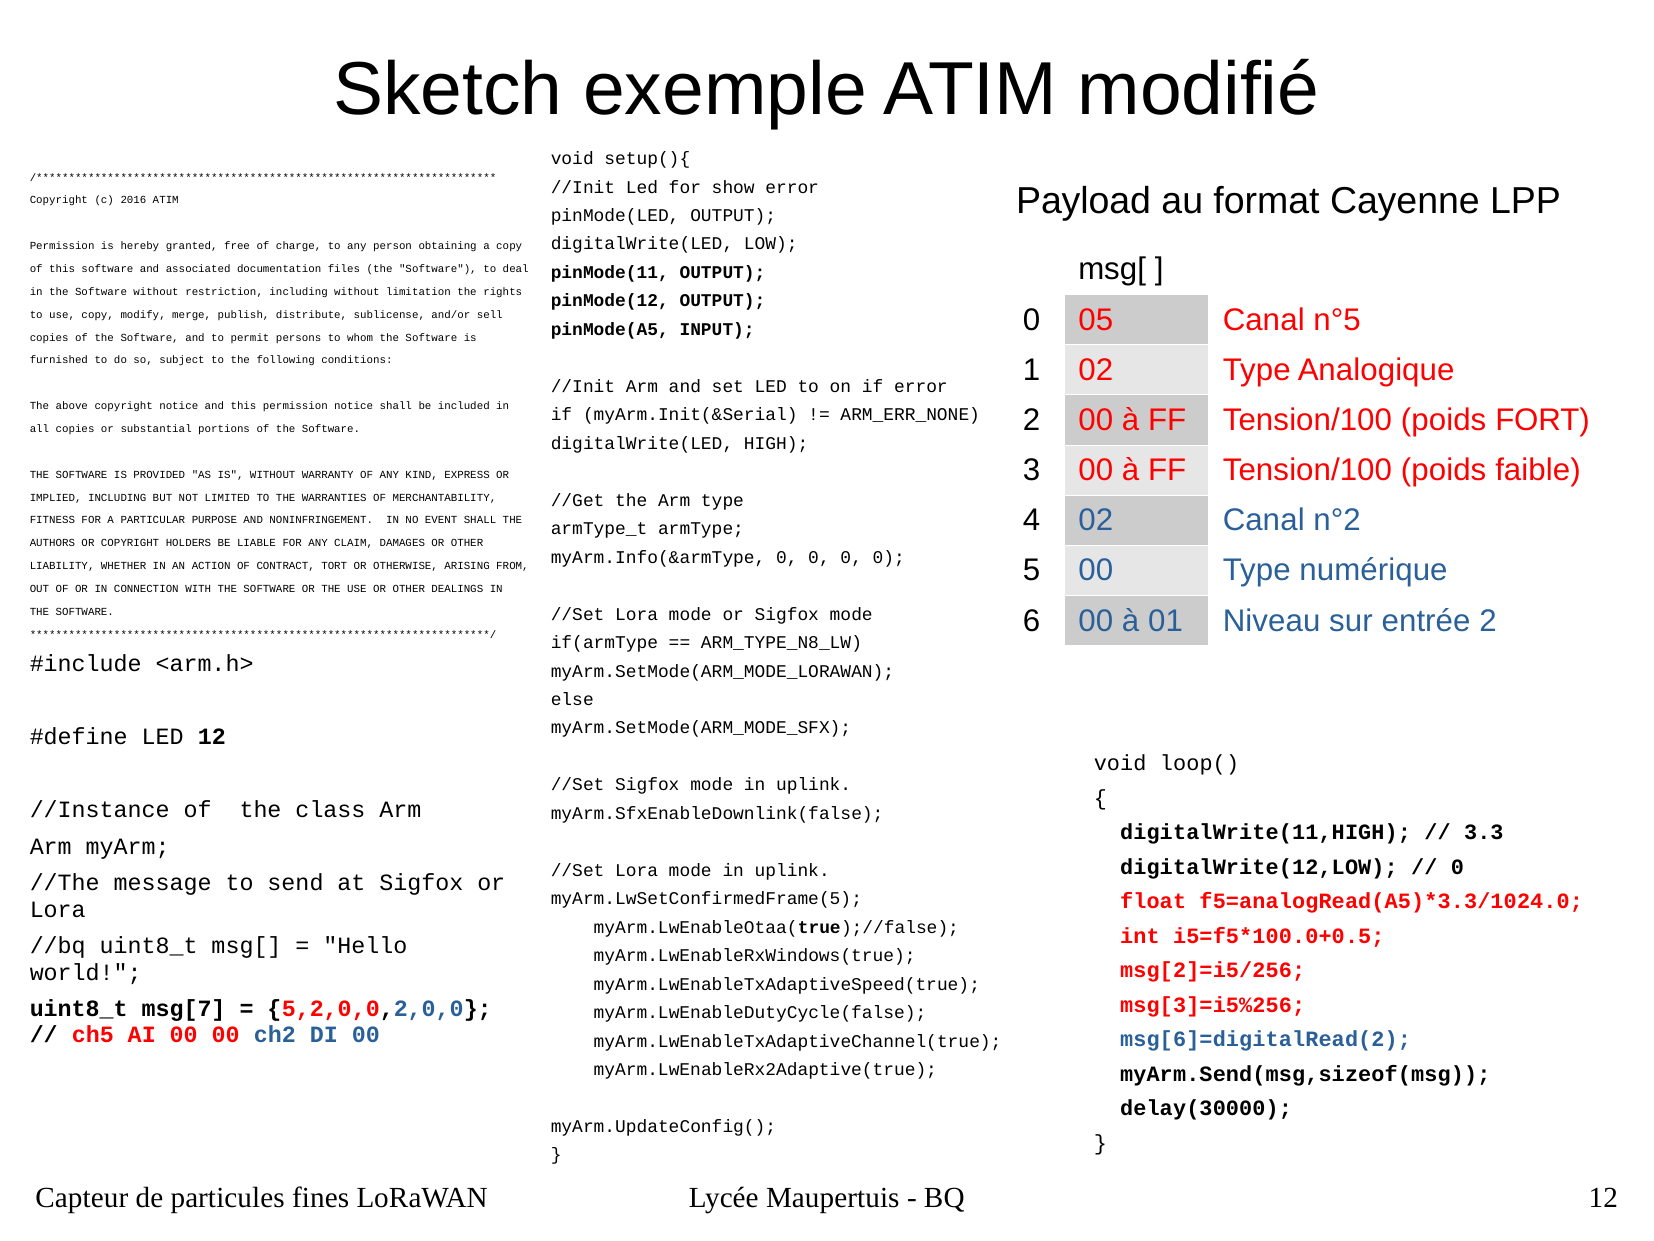

# Sketch exemple ATIM modifié
void setup(){
//Init Led for show error
pinMode(LED, OUTPUT);
digitalWrite(LED, LOW);
pinMode(11, OUTPUT);
pinMode(12, OUTPUT);
pinMode(A5, INPUT);
//Init Arm and set LED to on if error
if (myArm.Init(&Serial) != ARM_ERR_NONE)
digitalWrite(LED, HIGH);
//Get the Arm type
armType_t armType;
myArm.Info(&armType, 0, 0, 0, 0);
//Set Lora mode or Sigfox mode
if(armType == ARM_TYPE_N8_LW)
myArm.SetMode(ARM_MODE_LORAWAN);
else
myArm.SetMode(ARM_MODE_SFX);
//Set Sigfox mode in uplink.
myArm.SfxEnableDownlink(false);
//Set Lora mode in uplink.
myArm.LwSetConfirmedFrame(5);
 myArm.LwEnableOtaa(true);//false);
 myArm.LwEnableRxWindows(true);
 myArm.LwEnableTxAdaptiveSpeed(true);
 myArm.LwEnableDutyCycle(false);
 myArm.LwEnableTxAdaptiveChannel(true);
 myArm.LwEnableRx2Adaptive(true);
myArm.UpdateConfig();
}
/***********************************************************************
Copyright (c) 2016 ATIM
Permission is hereby granted, free of charge, to any person obtaining a copy
of this software and associated documentation files (the "Software"), to deal
in the Software without restriction, including without limitation the rights
to use, copy, modify, merge, publish, distribute, sublicense, and/or sell
copies of the Software, and to permit persons to whom the Software is
furnished to do so, subject to the following conditions:
The above copyright notice and this permission notice shall be included in
all copies or substantial portions of the Software.
THE SOFTWARE IS PROVIDED "AS IS", WITHOUT WARRANTY OF ANY KIND, EXPRESS OR
IMPLIED, INCLUDING BUT NOT LIMITED TO THE WARRANTIES OF MERCHANTABILITY,
FITNESS FOR A PARTICULAR PURPOSE AND NONINFRINGEMENT. IN NO EVENT SHALL THE
AUTHORS OR COPYRIGHT HOLDERS BE LIABLE FOR ANY CLAIM, DAMAGES OR OTHER
LIABILITY, WHETHER IN AN ACTION OF CONTRACT, TORT OR OTHERWISE, ARISING FROM,
OUT OF OR IN CONNECTION WITH THE SOFTWARE OR THE USE OR OTHER DEALINGS IN
THE SOFTWARE.
***********************************************************************/
#include <arm.h>
#define LED 12
//Instance of the class Arm
Arm myArm;
//The message to send at Sigfox or Lora
//bq uint8_t msg[] = "Hello world!";
uint8_t msg[7] = {5,2,0,0,2,0,0};
// ch5 AI 00 00 ch2 DI 00
Payload au format Cayenne LPP
| | msg[ ] | |
| --- | --- | --- |
| 0 | 05 | Canal n°5 |
| 1 | 02 | Type Analogique |
| 2 | 00 à FF | Tension/100 (poids FORT) |
| 3 | 00 à FF | Tension/100 (poids faible) |
| 4 | 02 | Canal n°2 |
| 5 | 00 | Type numérique |
| 6 | 00 à 01 | Niveau sur entrée 2 |
void loop()
{
 digitalWrite(11,HIGH); // 3.3
 digitalWrite(12,LOW); // 0
 float f5=analogRead(A5)*3.3/1024.0;
 int i5=f5*100.0+0.5;
 msg[2]=i5/256;
 msg[3]=i5%256;
 msg[6]=digitalRead(2);
 myArm.Send(msg,sizeof(msg));
 delay(30000);
}
Capteur de particules fines LoRaWAN
Lycée Maupertuis - BQ
12